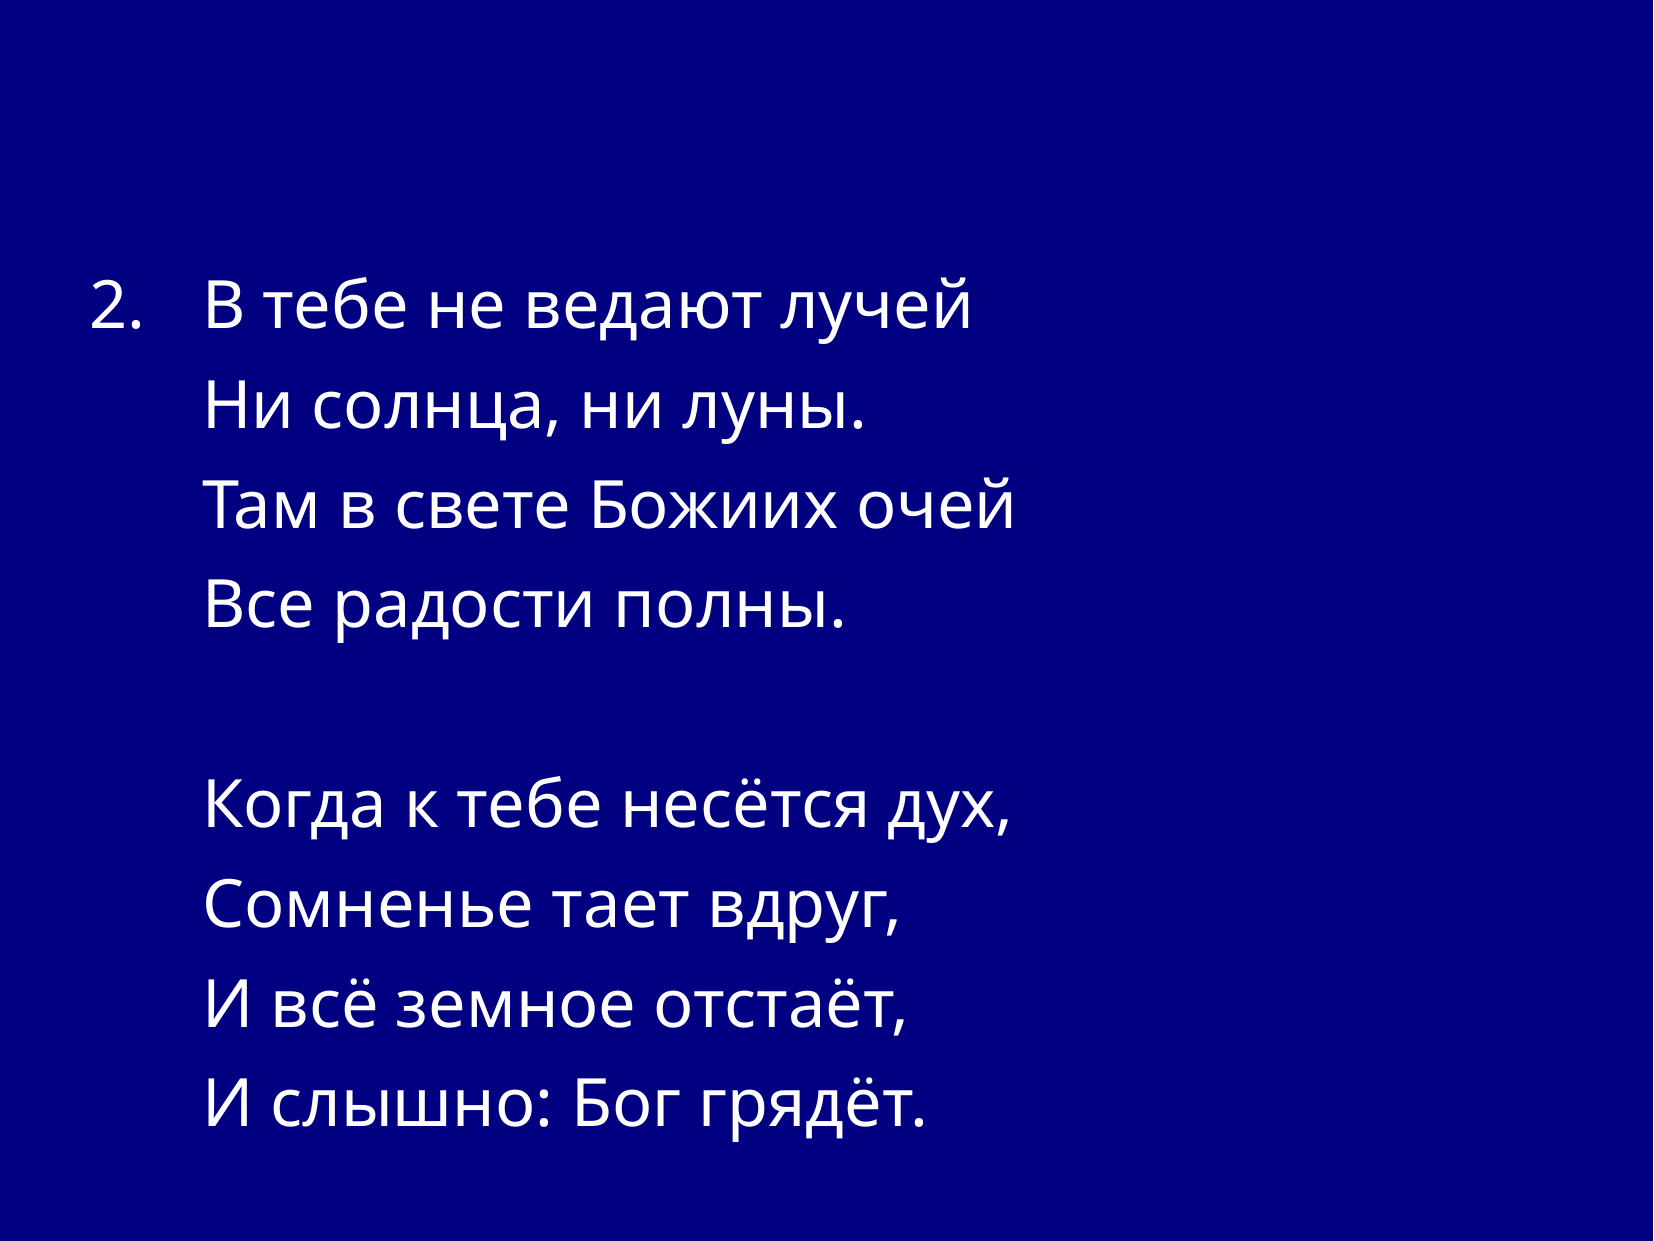

2.	В тебе не ведают лучей
	Ни солнца, ни луны.
	Там в свете Божиих очей
	Все радости полны.
	Когда к тебе несётся дух,
	Сомненье тает вдруг,
	И всё земное отстаёт,
	И слышно: Бог грядёт.